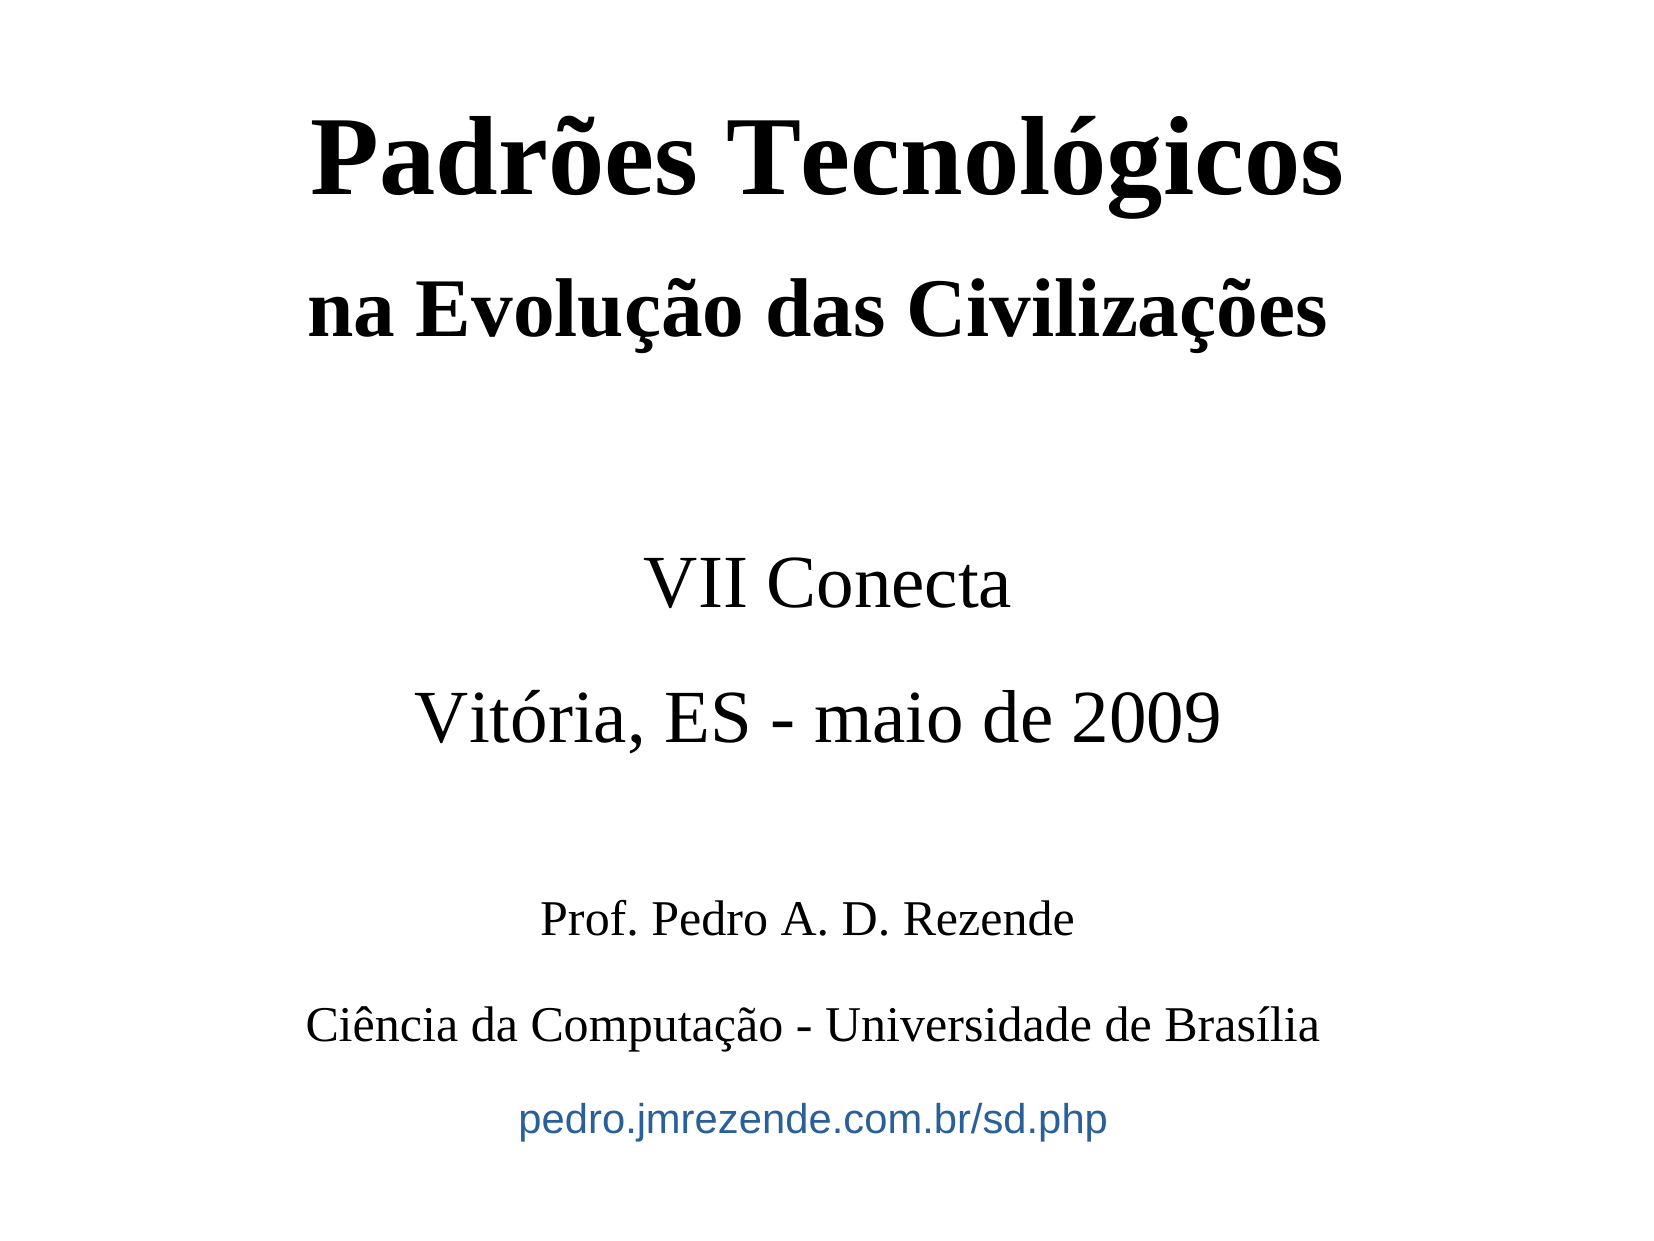

# Padrões Tecnológicos na Evolução das Civilizações VII Conecta Vitória, ES - maio de 2009
Prof. Pedro A. D. Rezende
Ciência da Computação - Universidade de Brasília
pedro.jmrezende.com.br/sd.php